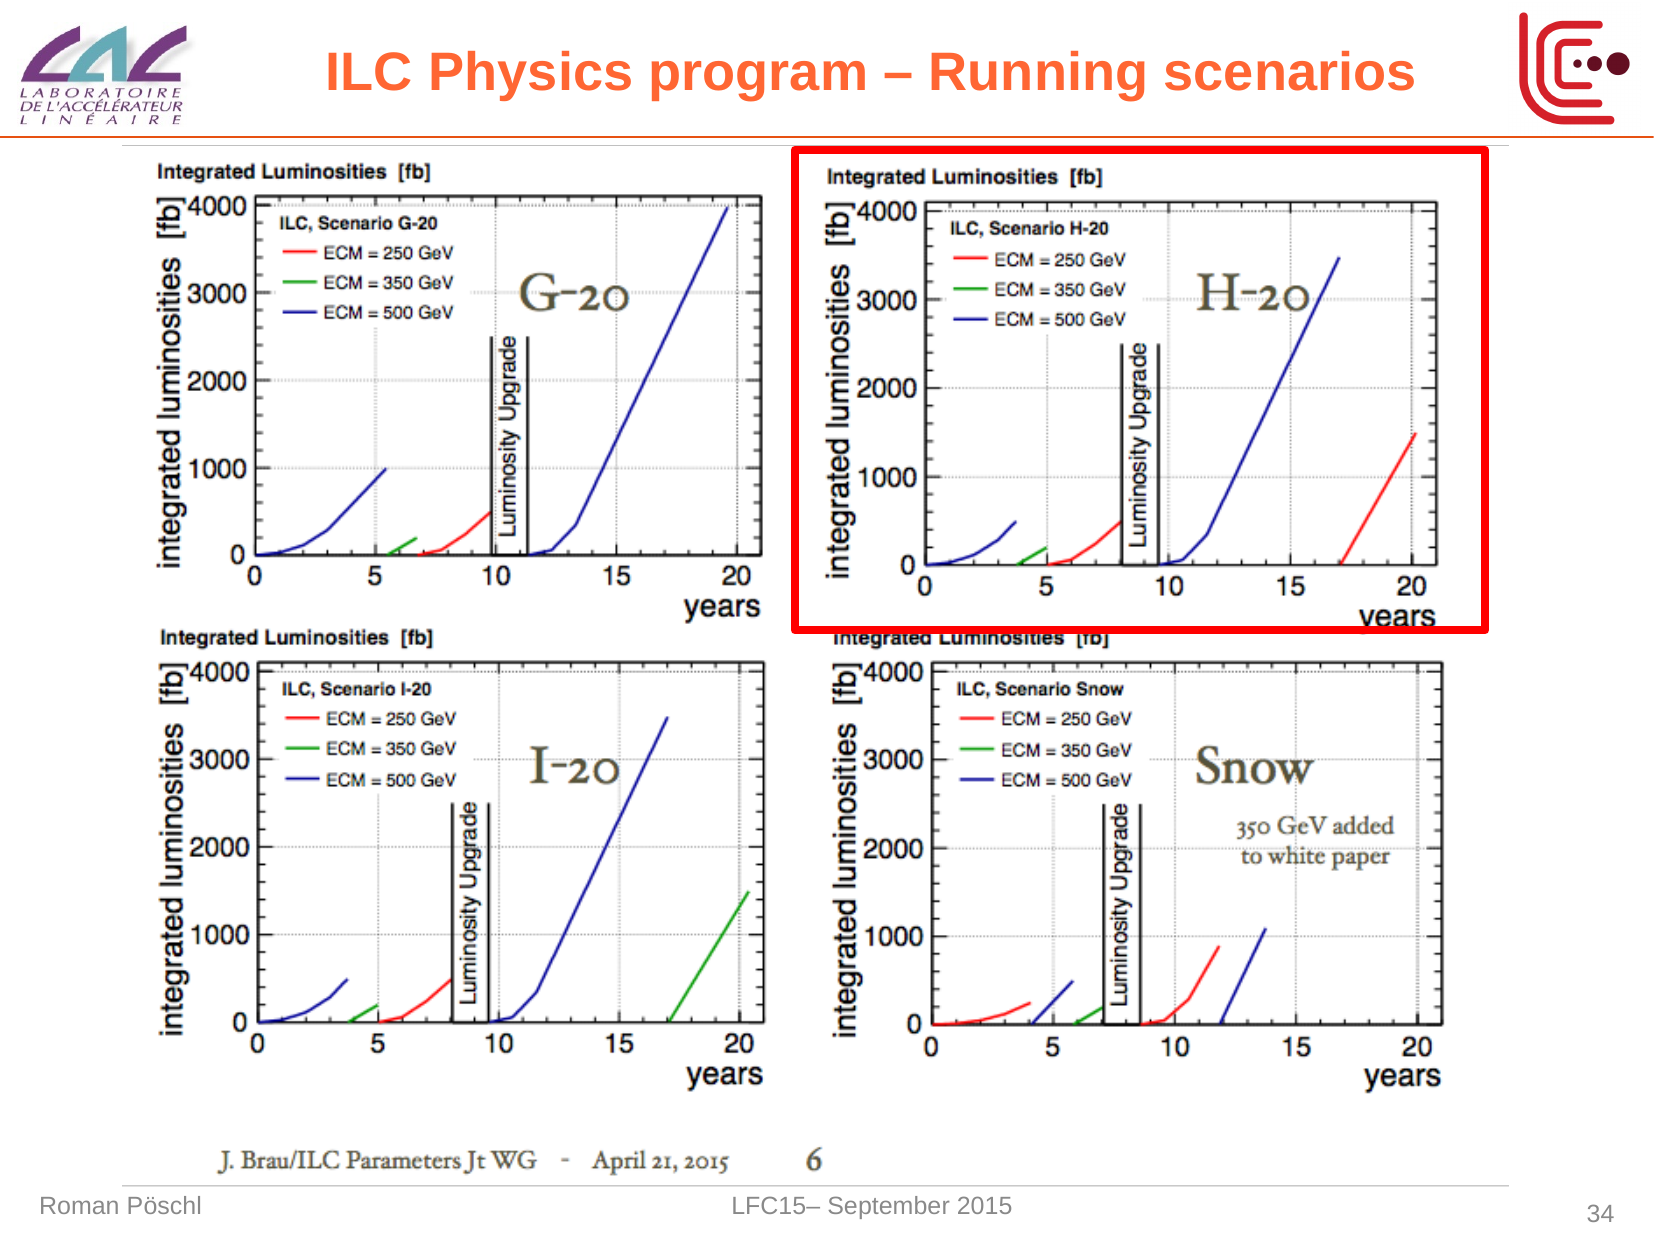

# ILC Physics program – Running scenarios